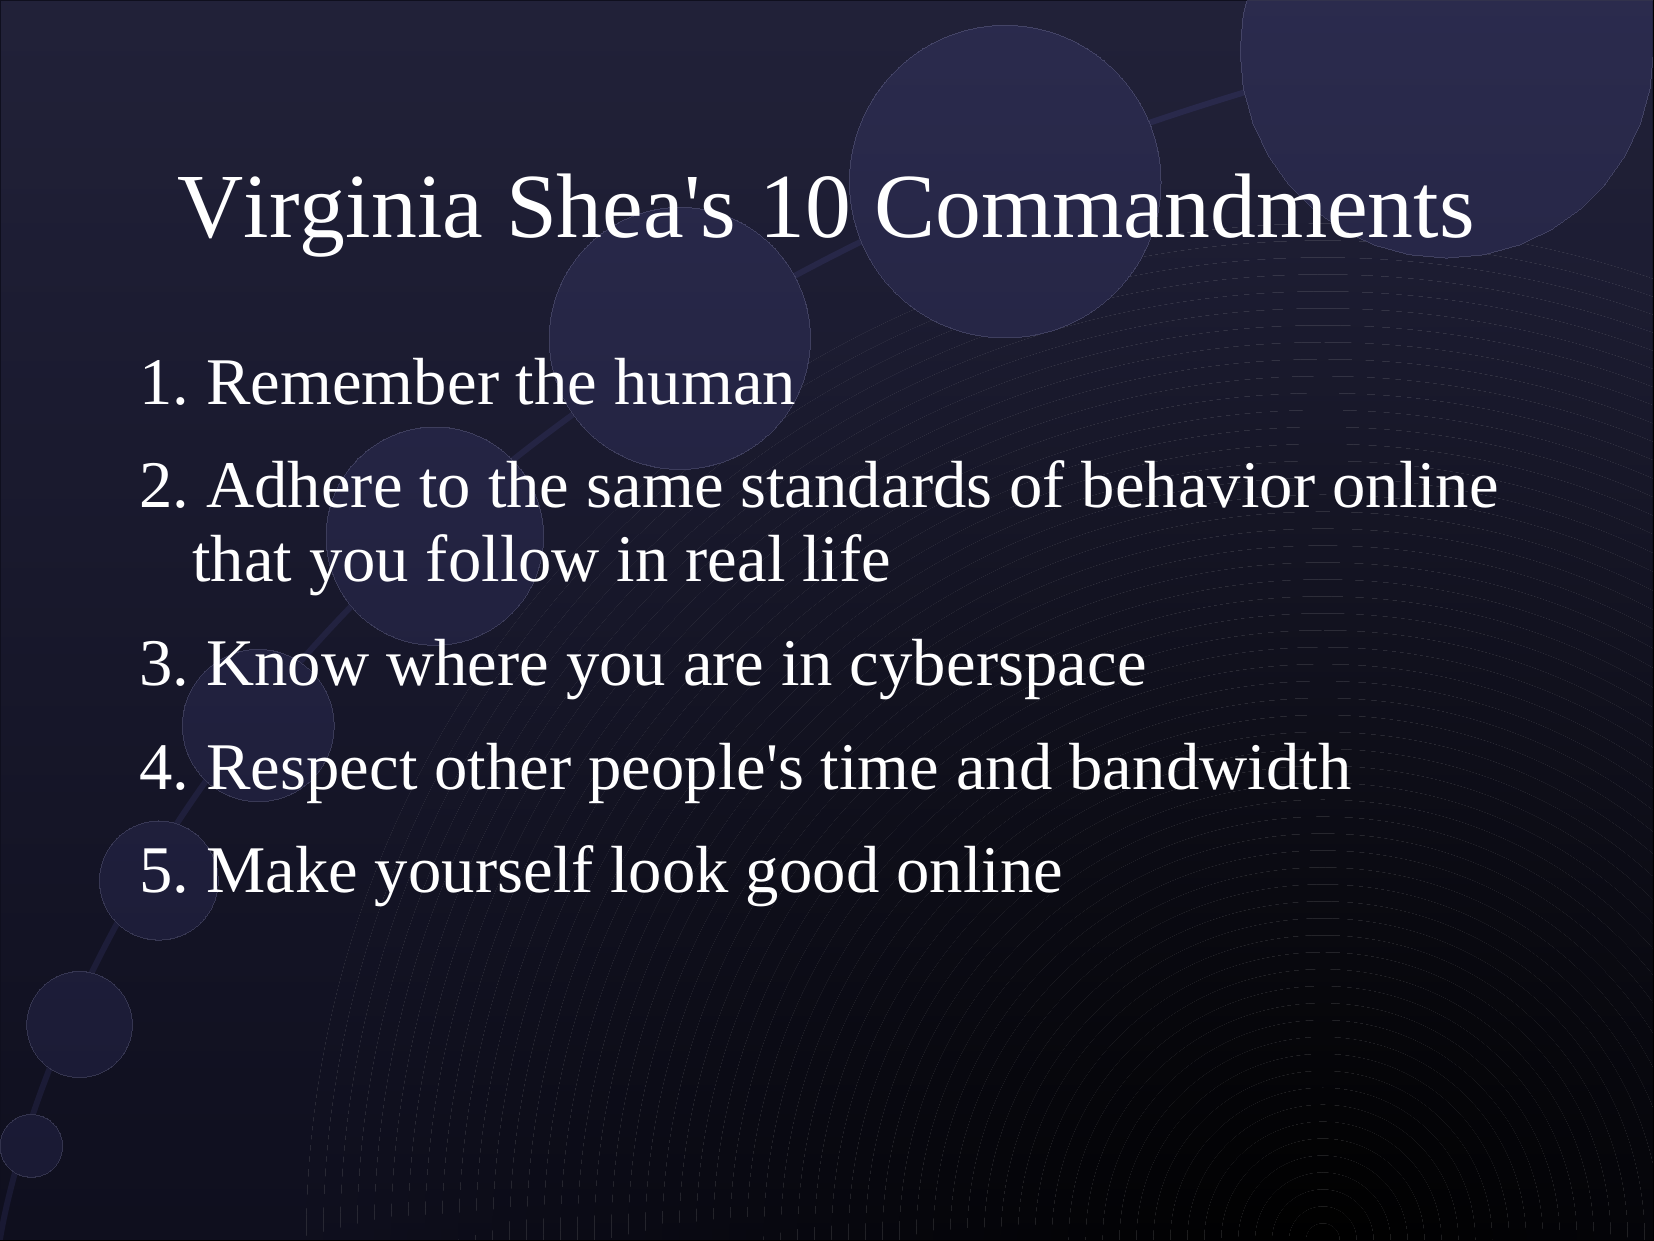

# Virginia Shea's 10 Commandments
1. Remember the human
2. Adhere to the same standards of behavior online that you follow in real life
3. Know where you are in cyberspace
4. Respect other people's time and bandwidth
5. Make yourself look good online